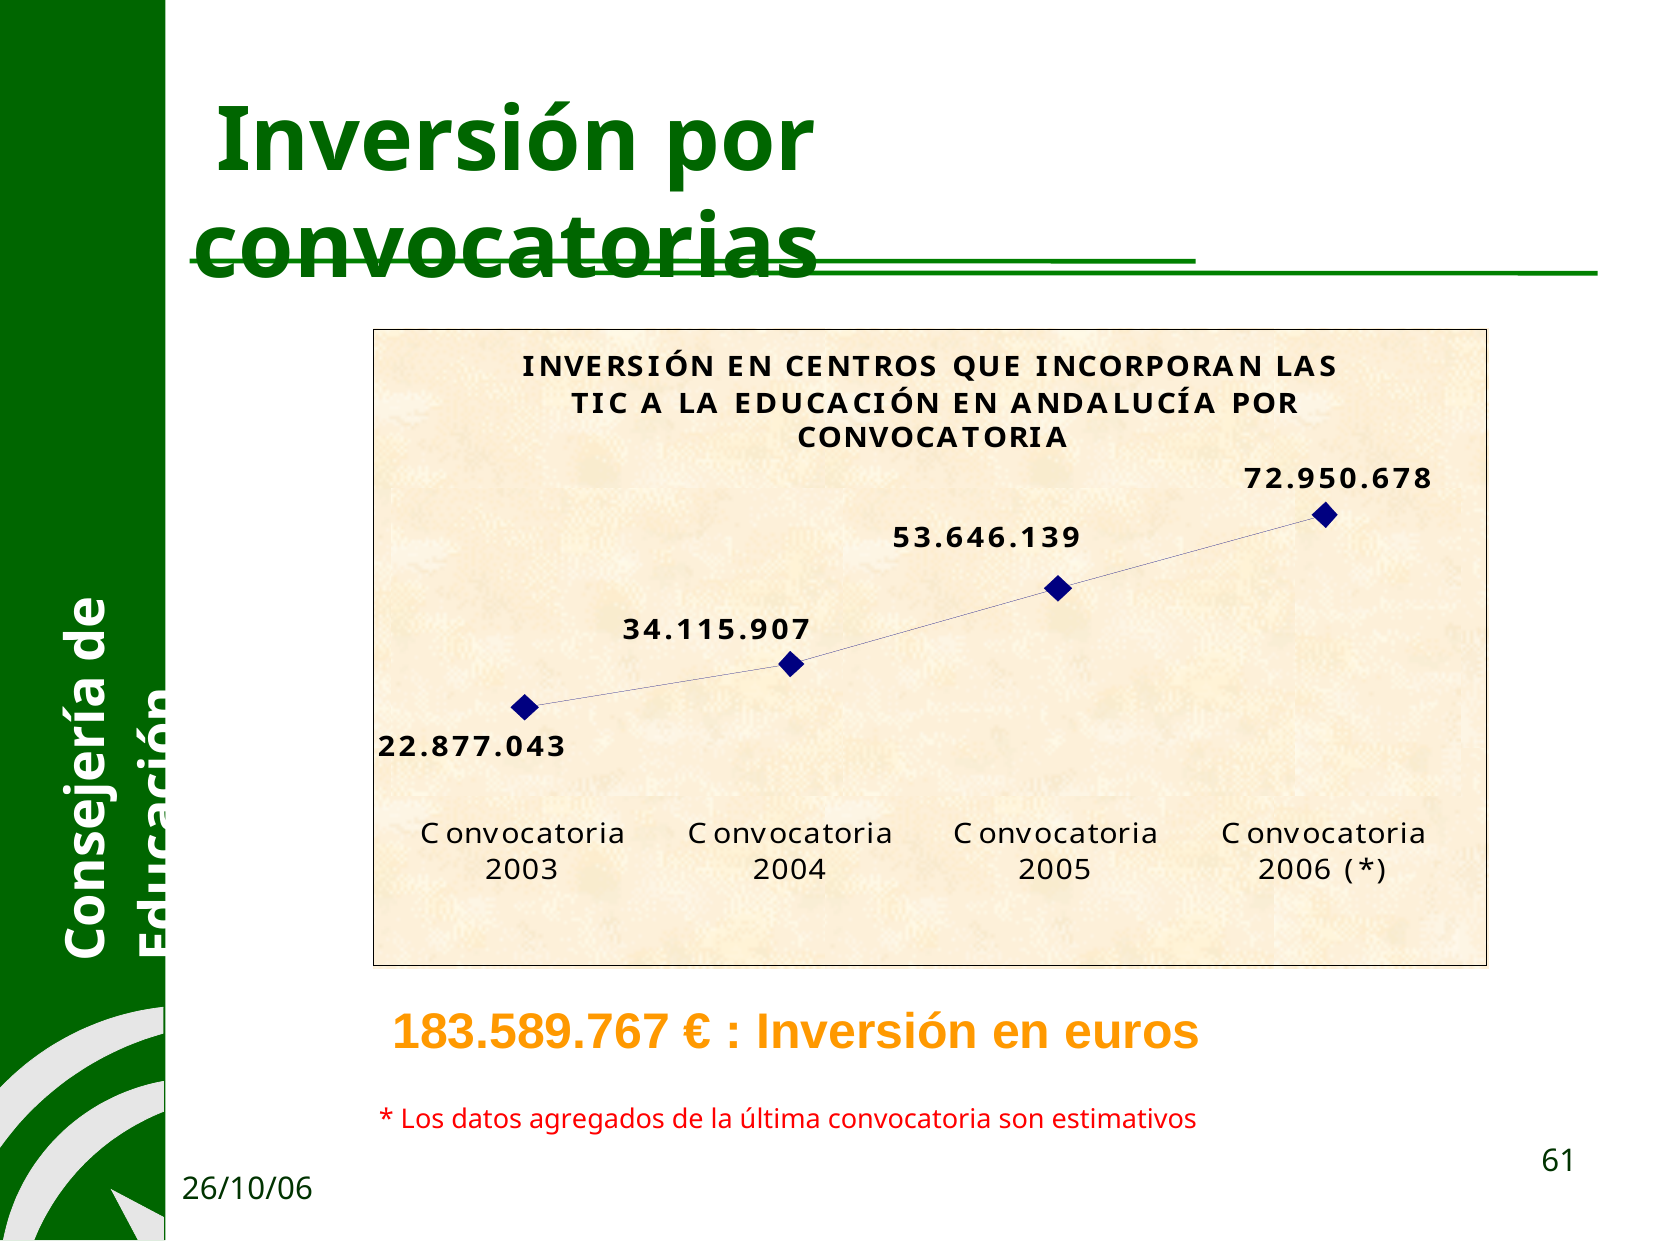

# Inversión por convocatorias
183.589.767 € : Inversión en euros
* Los datos agregados de la última convocatoria son estimativos
61